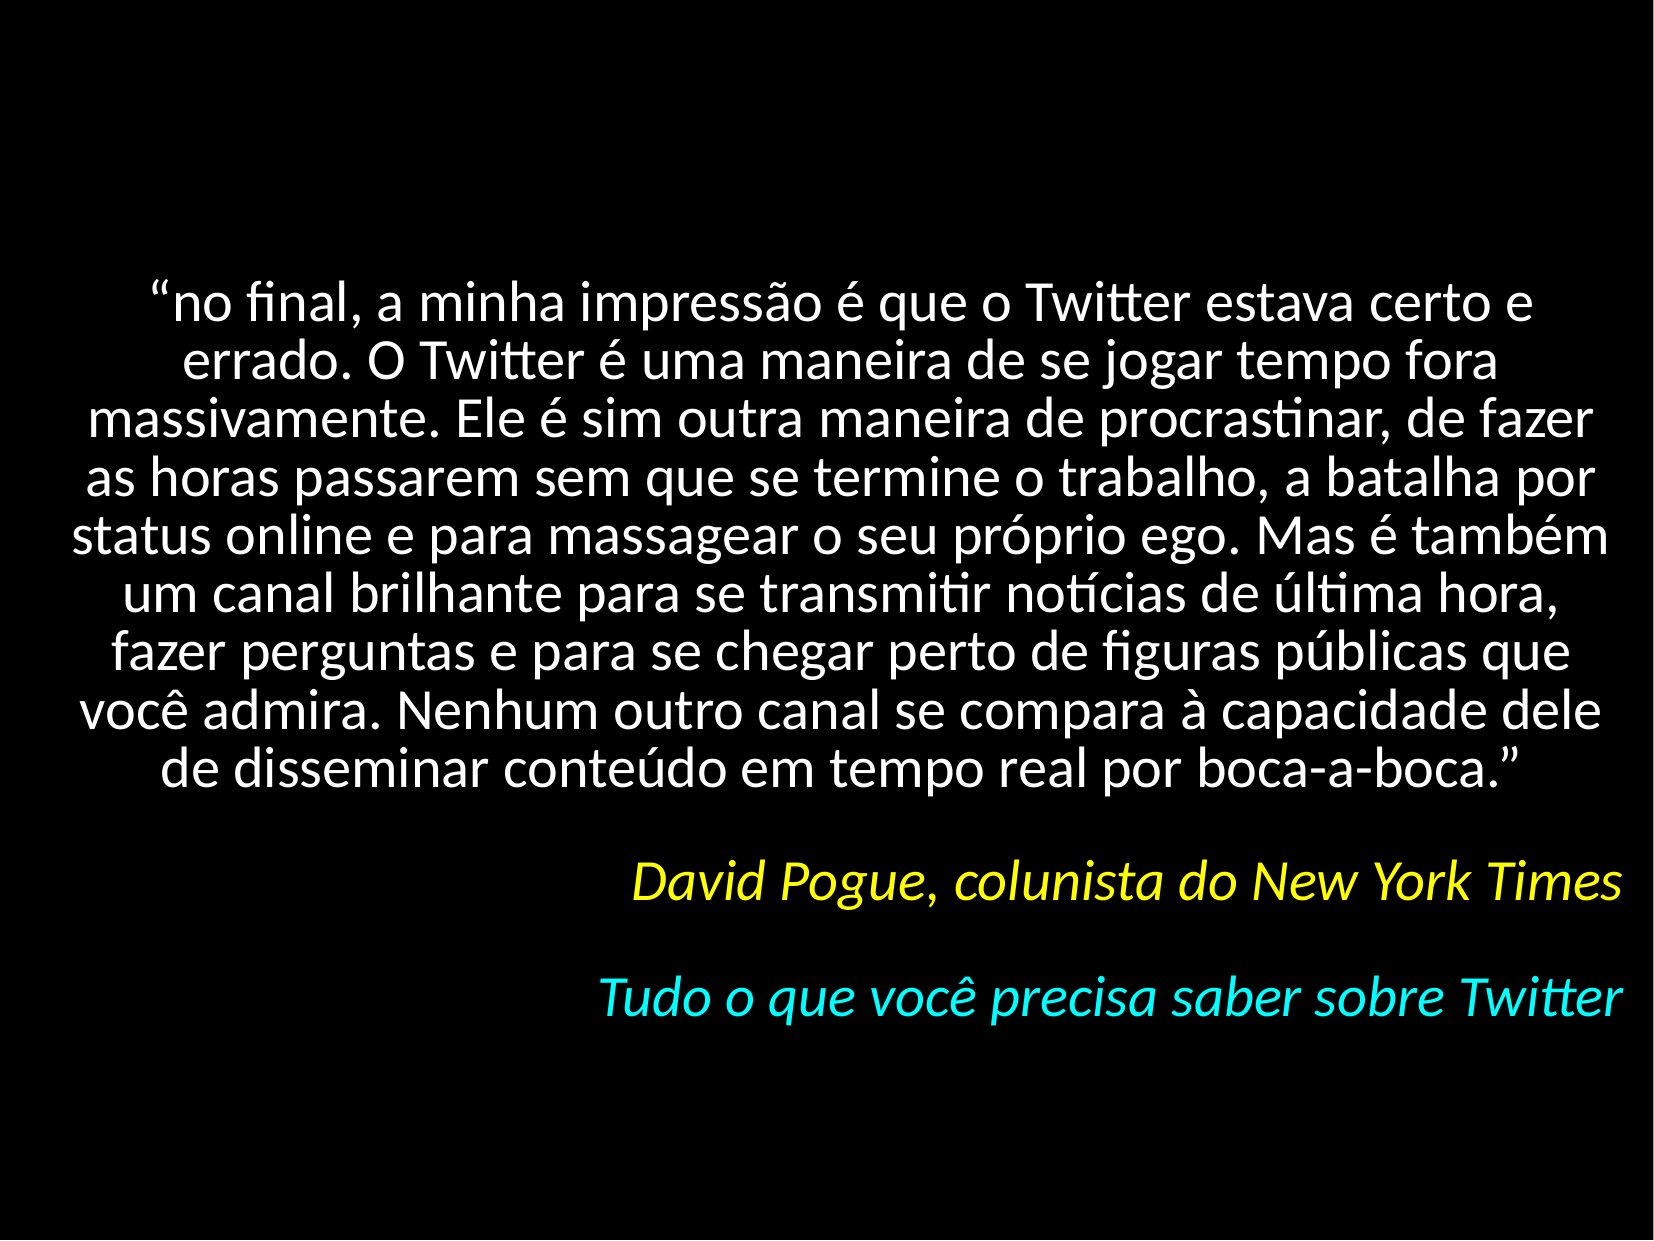

# “no final, a minha impressão é que o Twitter estava certo e errado. O Twitter é uma maneira de se jogar tempo fora massivamente. Ele é sim outra maneira de procrastinar, de fazer as horas passarem sem que se termine o trabalho, a batalha por status online e para massagear o seu próprio ego. Mas é também um canal brilhante para se transmitir notícias de última hora, fazer perguntas e para se chegar perto de figuras públicas que você admira. Nenhum outro canal se compara à capacidade dele de disseminar conteúdo em tempo real por boca-a-boca.”
David Pogue, colunista do New York Times
Tudo o que você precisa saber sobre Twitter